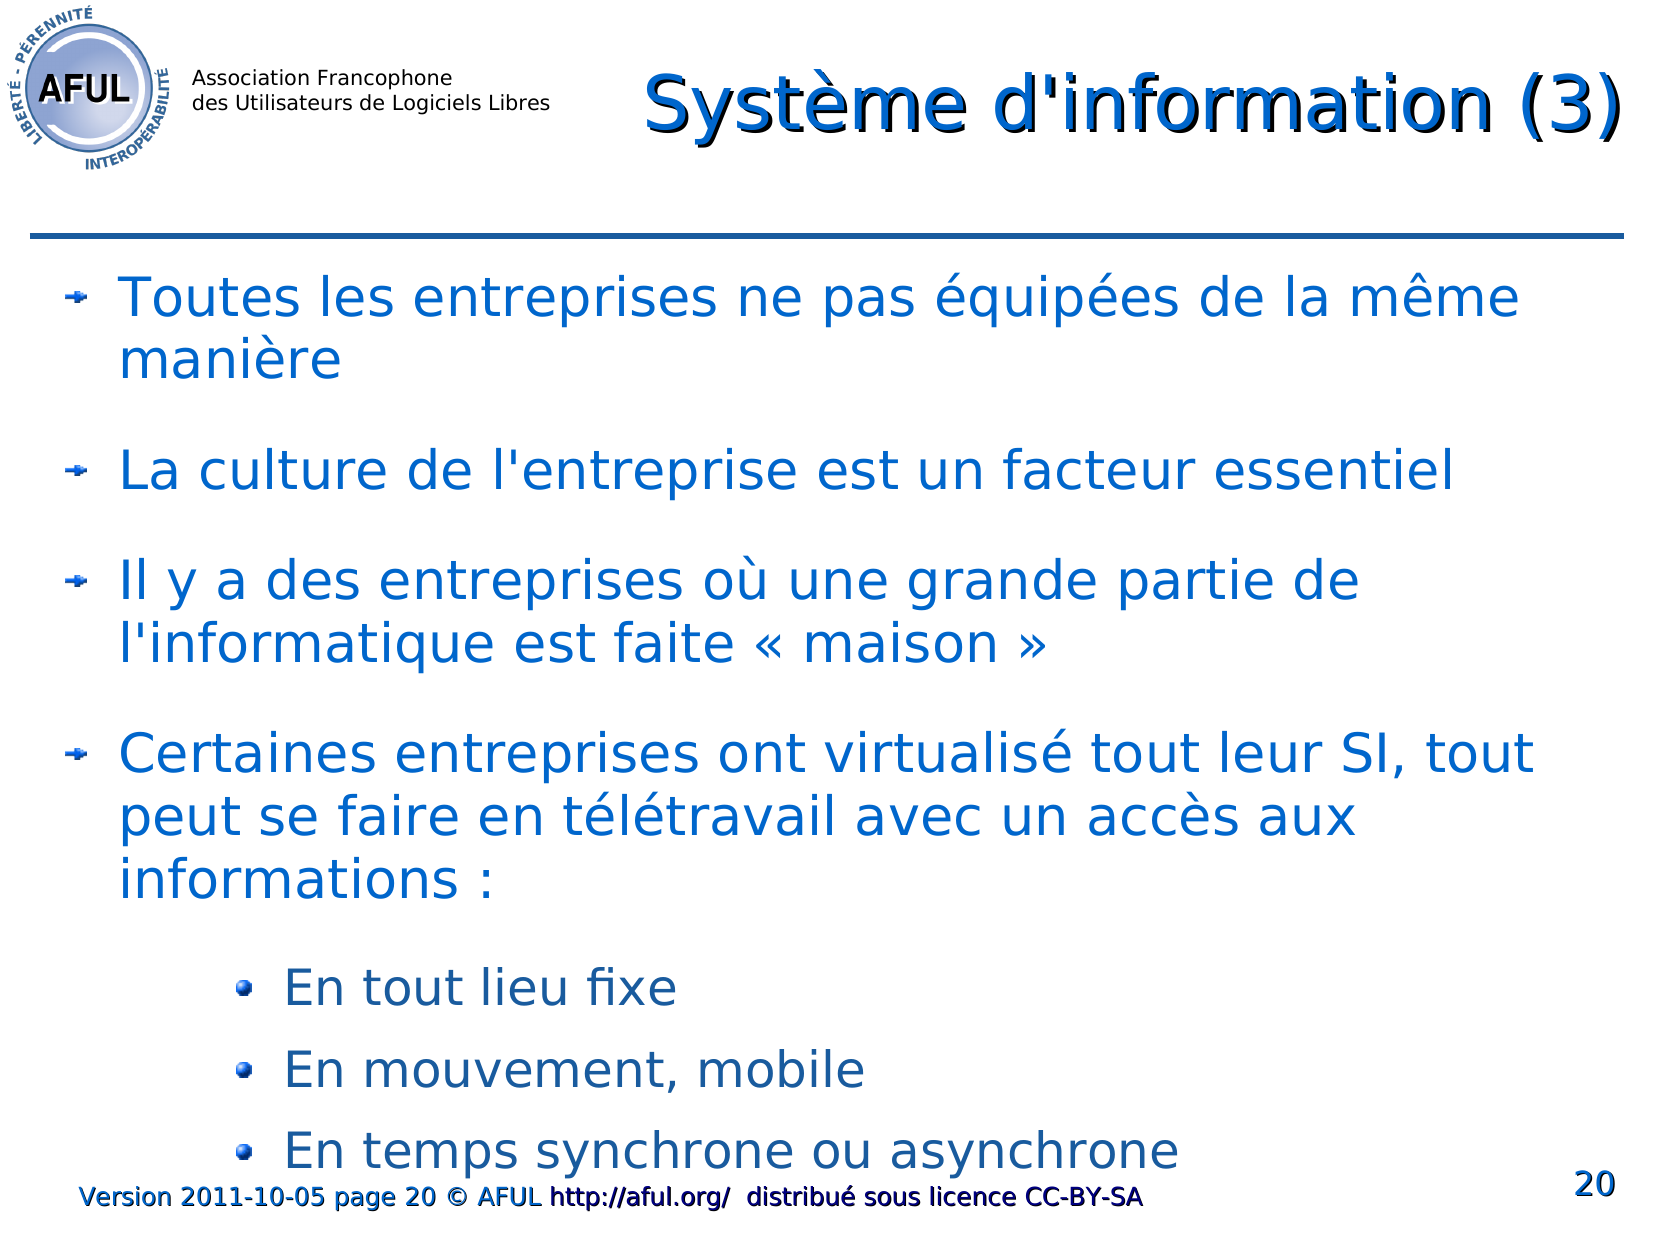

# Système d'information (3)
Toutes les entreprises ne pas équipées de la même manière
La culture de l'entreprise est un facteur essentiel
Il y a des entreprises où une grande partie de l'informatique est faite « maison »
Certaines entreprises ont virtualisé tout leur SI, tout peut se faire en télétravail avec un accès aux informations :
En tout lieu fixe
En mouvement, mobile
En temps synchrone ou asynchrone